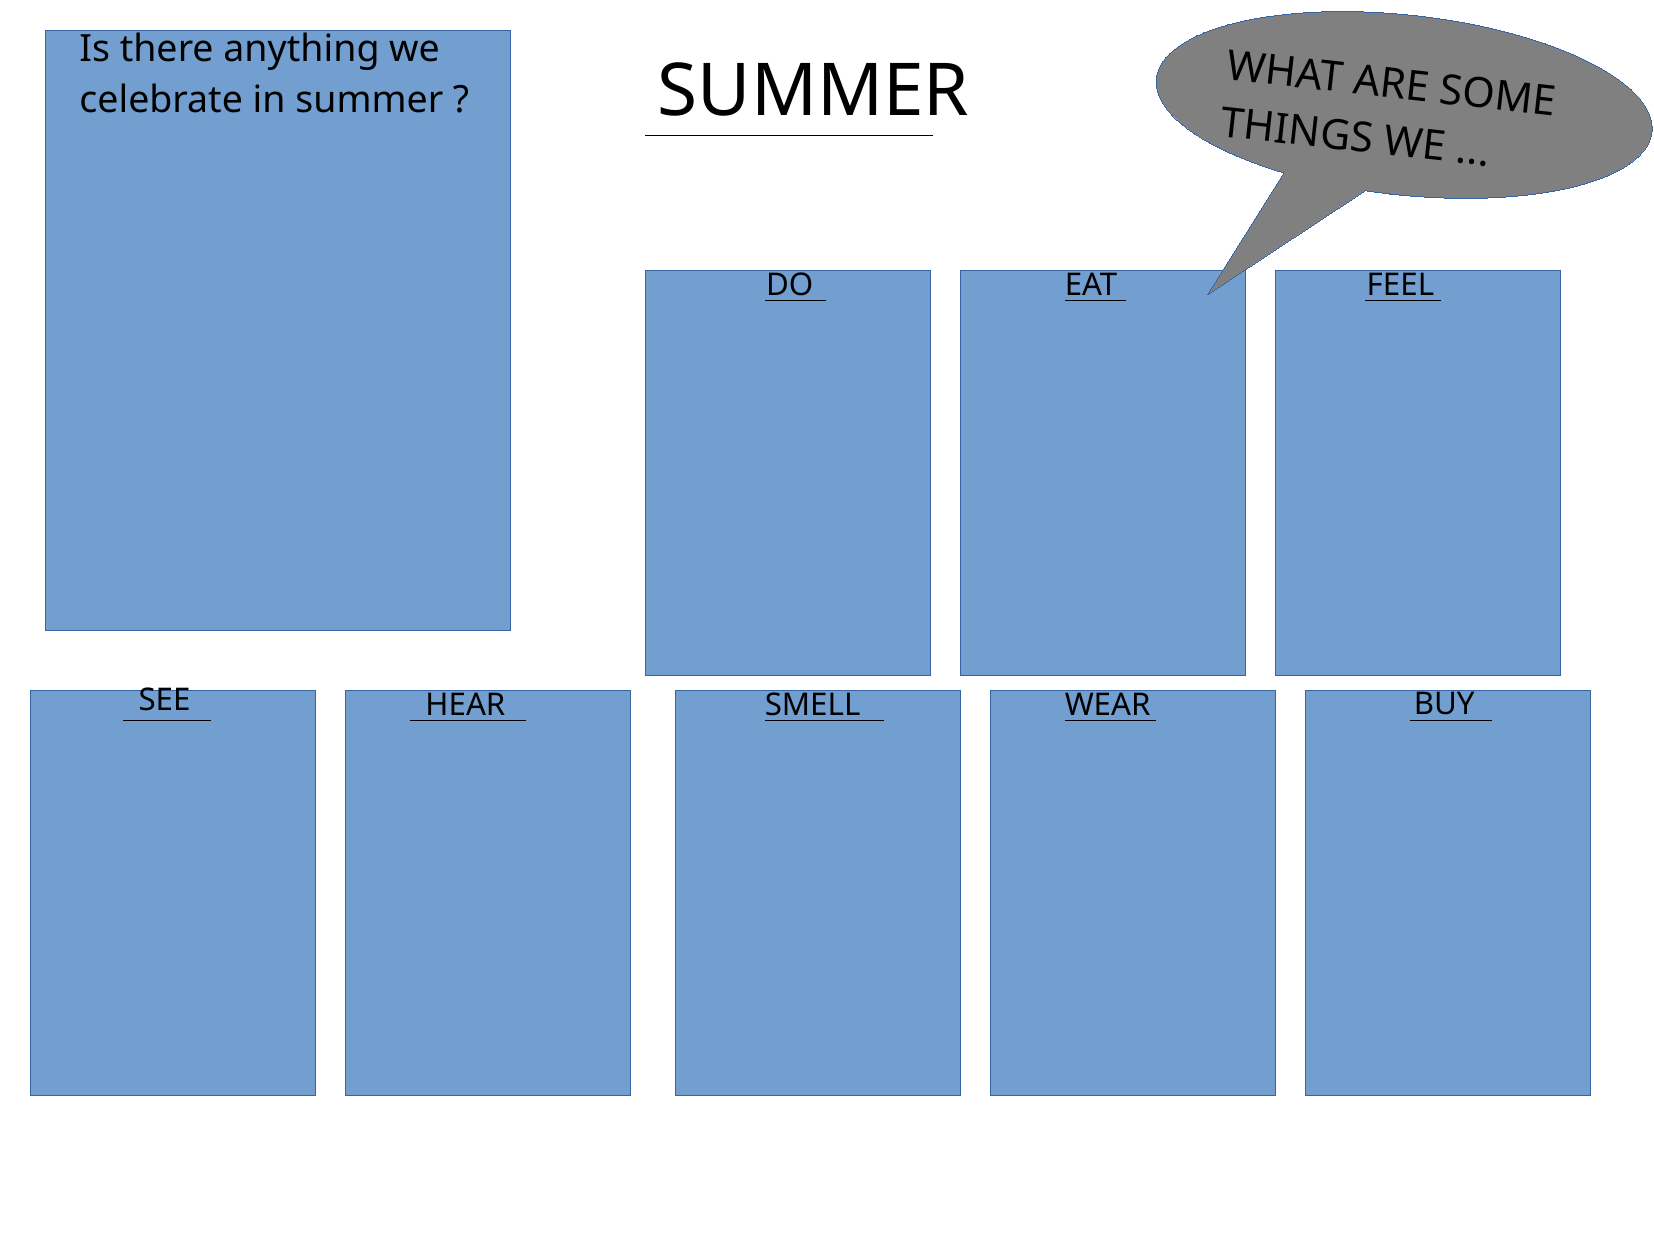

Is there anything we
celebrate in summer ?
SUMMER
WHAT ARE SOME
THINGS WE ...
DO
EAT
FEEL
SEE
BUY
HEAR
SMELL
WEAR
3